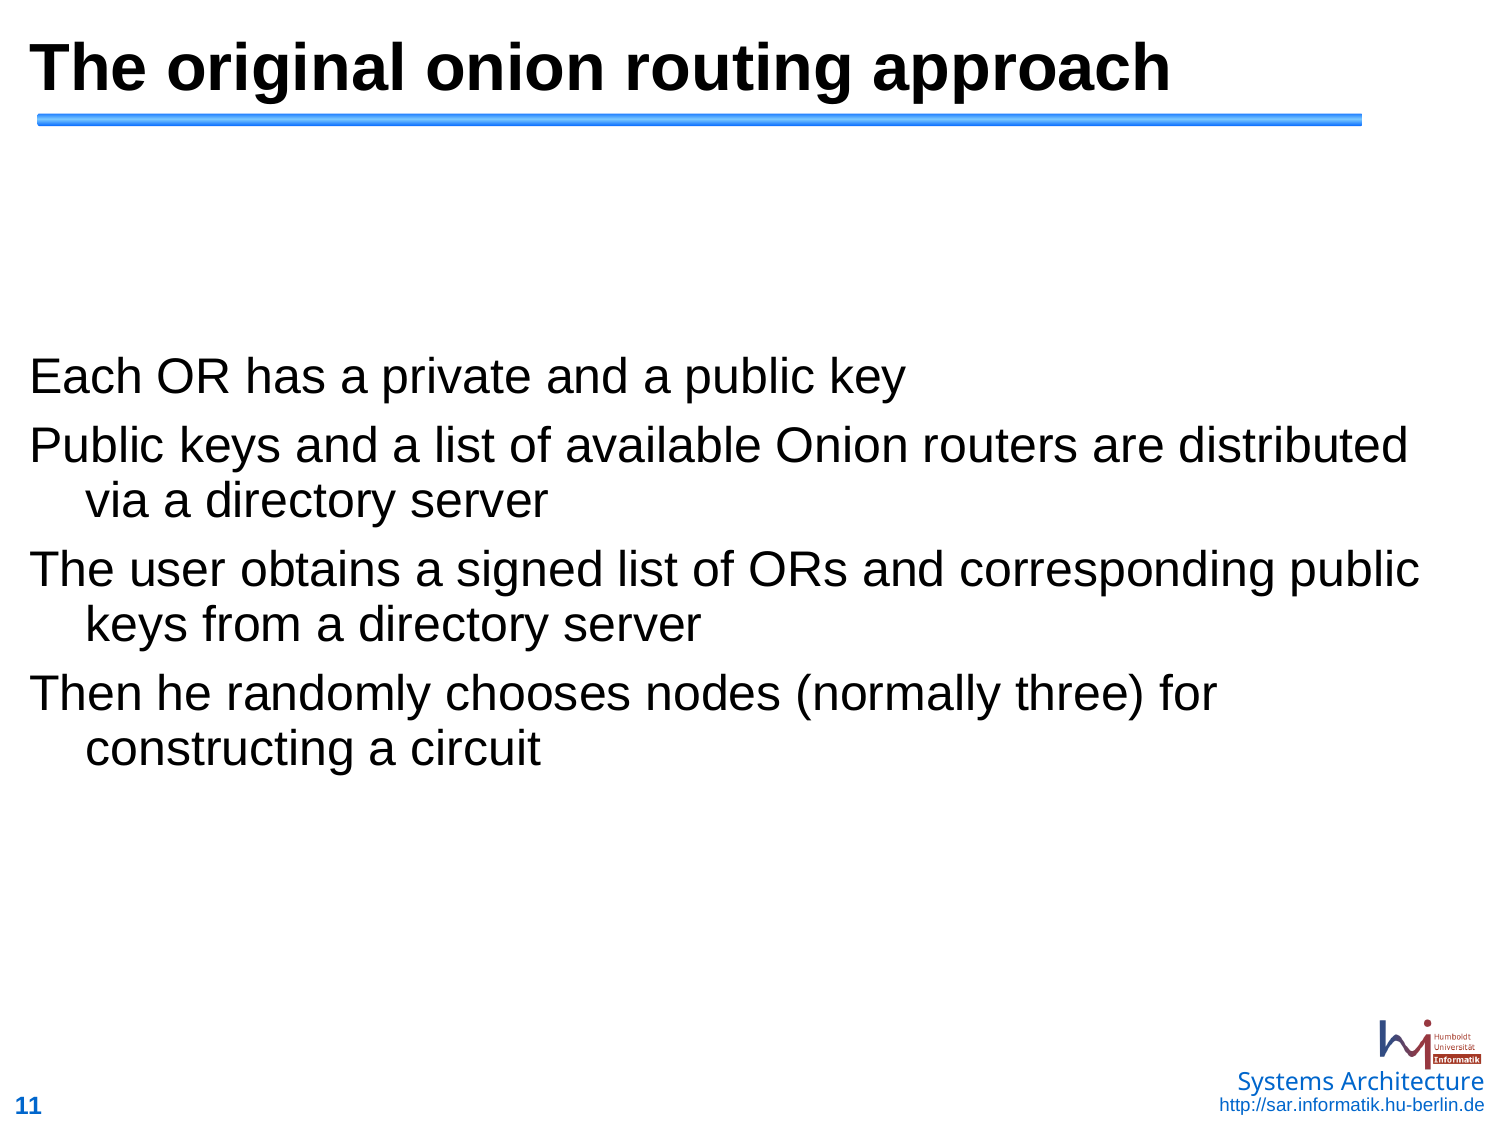

# The original onion routing approach
Each OR has a private and a public key
Public keys and a list of available Onion routers are distributed via a directory server
The user obtains a signed list of ORs and corresponding public keys from a directory server
Then he randomly chooses nodes (normally three) for constructing a circuit